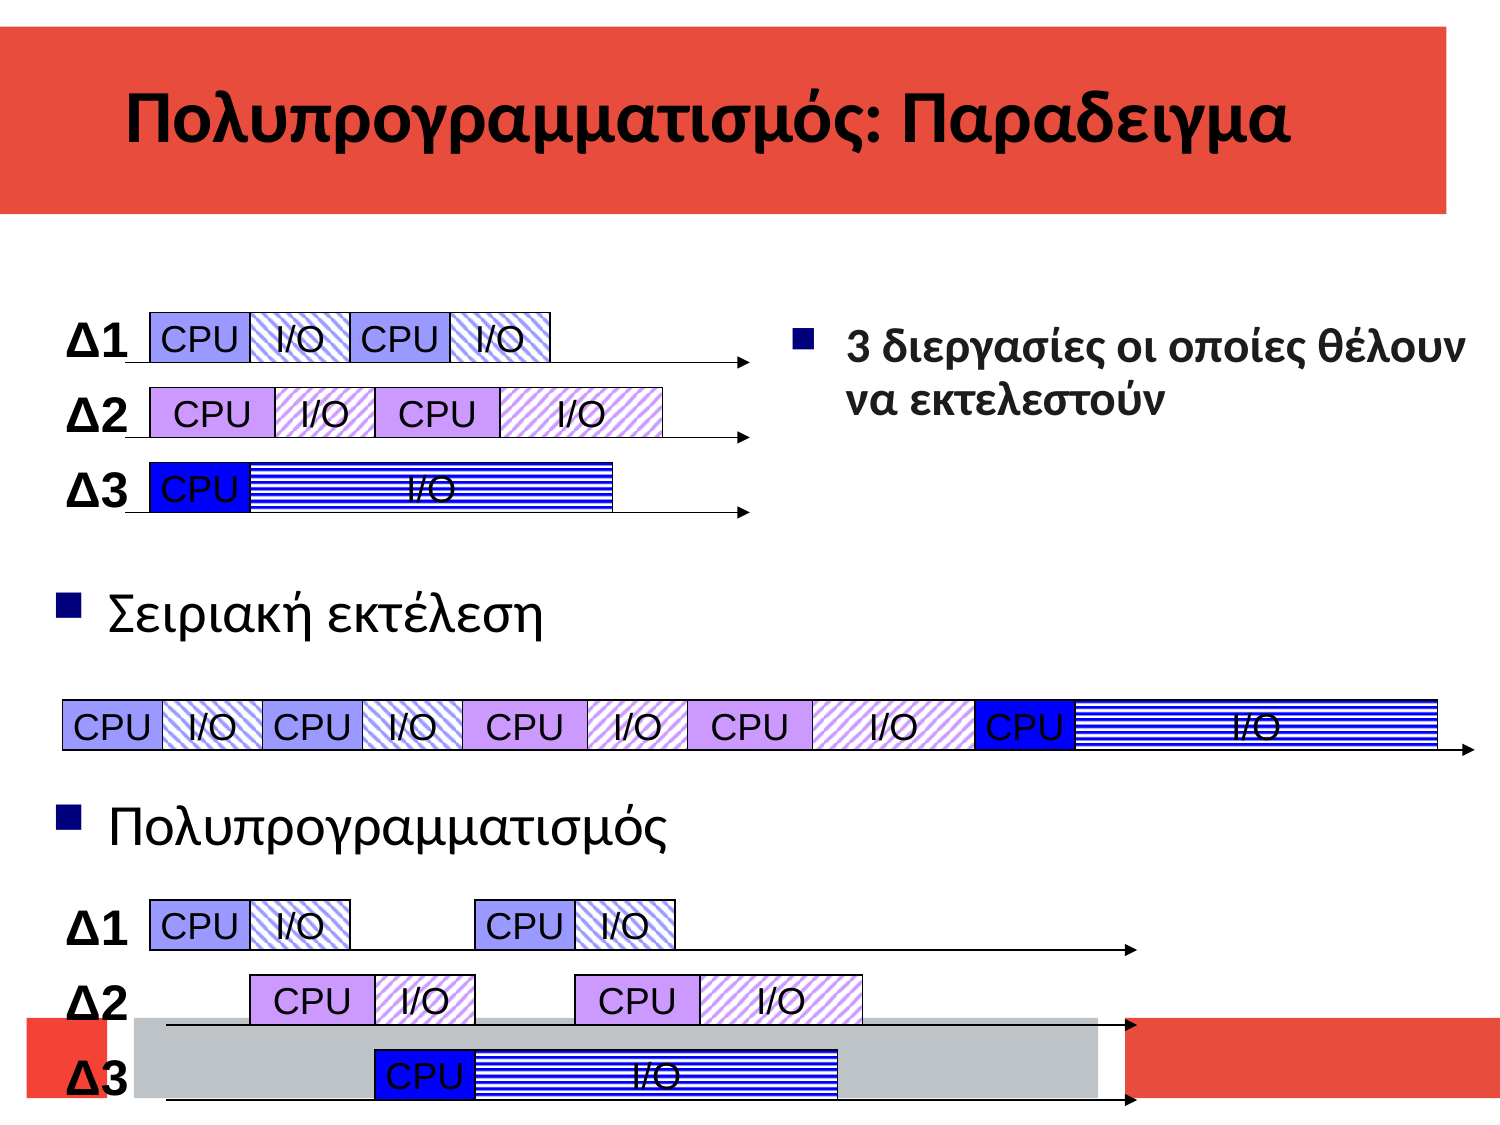

# Πολυπρογραμματισμός: Παραδειγμα
Δ1
Δ2
Δ3
CPU
I/O
CPU
I/O
3 διεργασίες οι οποίες θέλουν να εκτελεστούν
CPU
I/O
CPU
I/O
CPU
I/O
Σειριακή εκτέλεση
CPU
I/O
CPU
I/O
CPU
I/O
CPU
I/O
CPU
I/O
Πολυπρογραμματισμός
Δ1
Δ2
Δ3
CPU
I/O
CPU
I/O
CPU
I/O
CPU
I/O
CPU
I/O